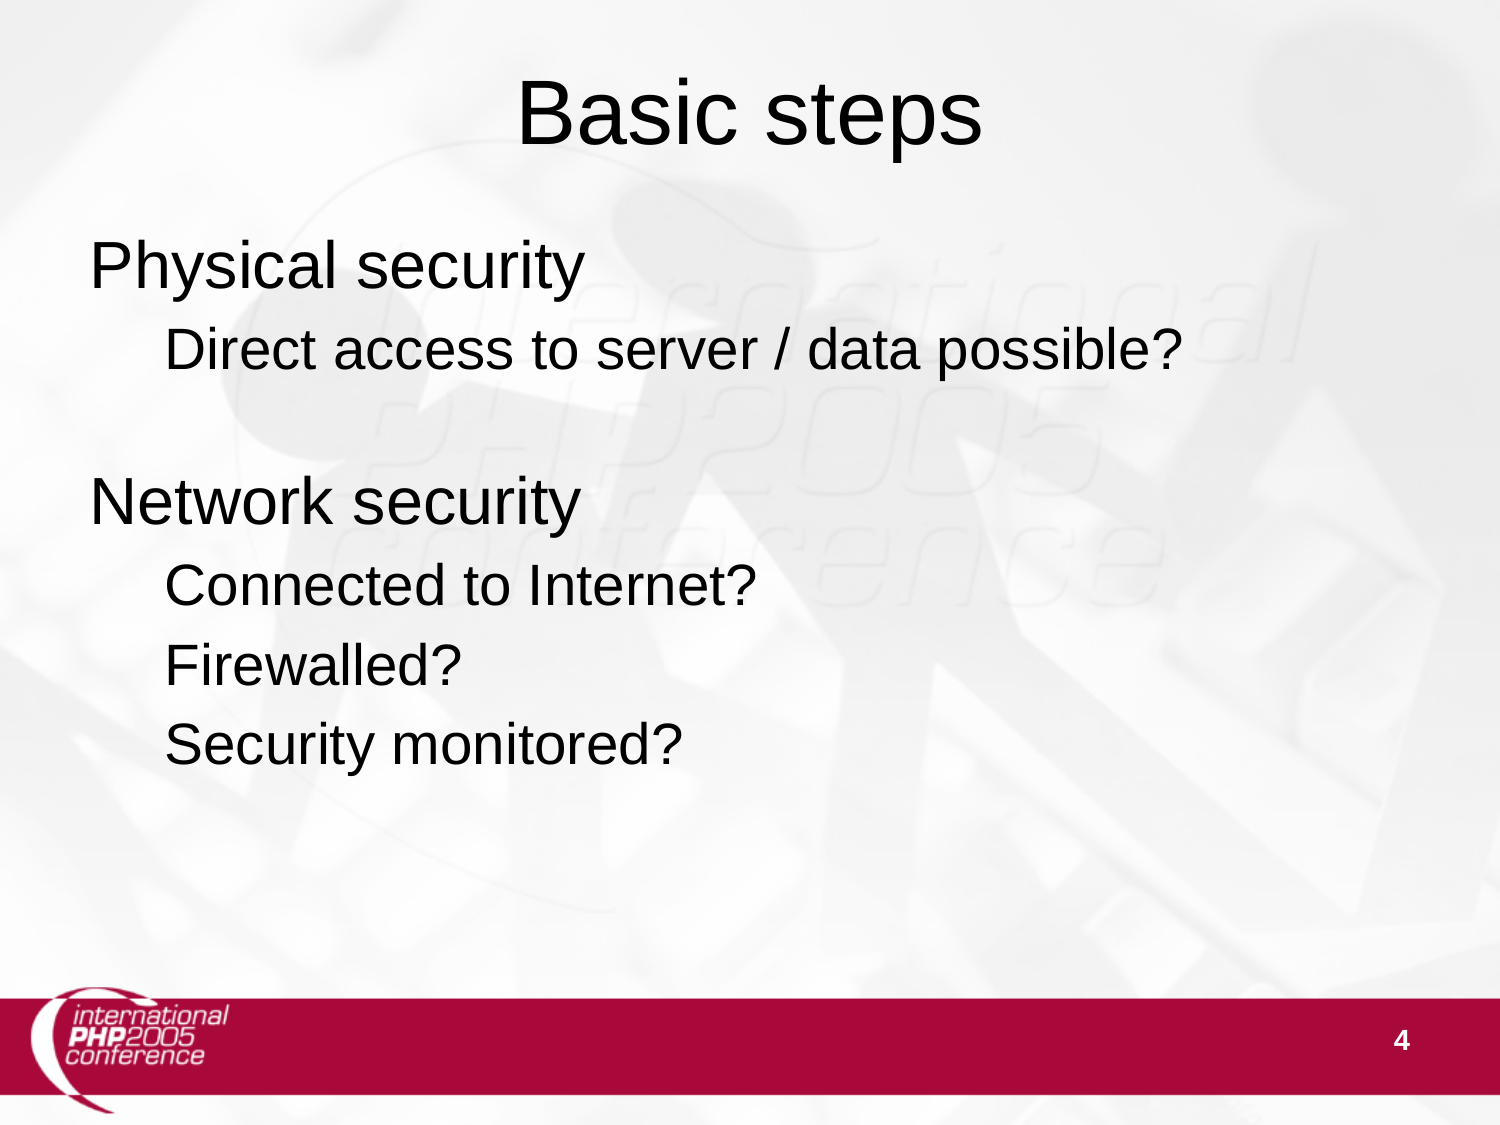

# Basic steps
Physical security
Direct access to server / data possible?
Network security
Connected to Internet?
Firewalled?
Security monitored?
4